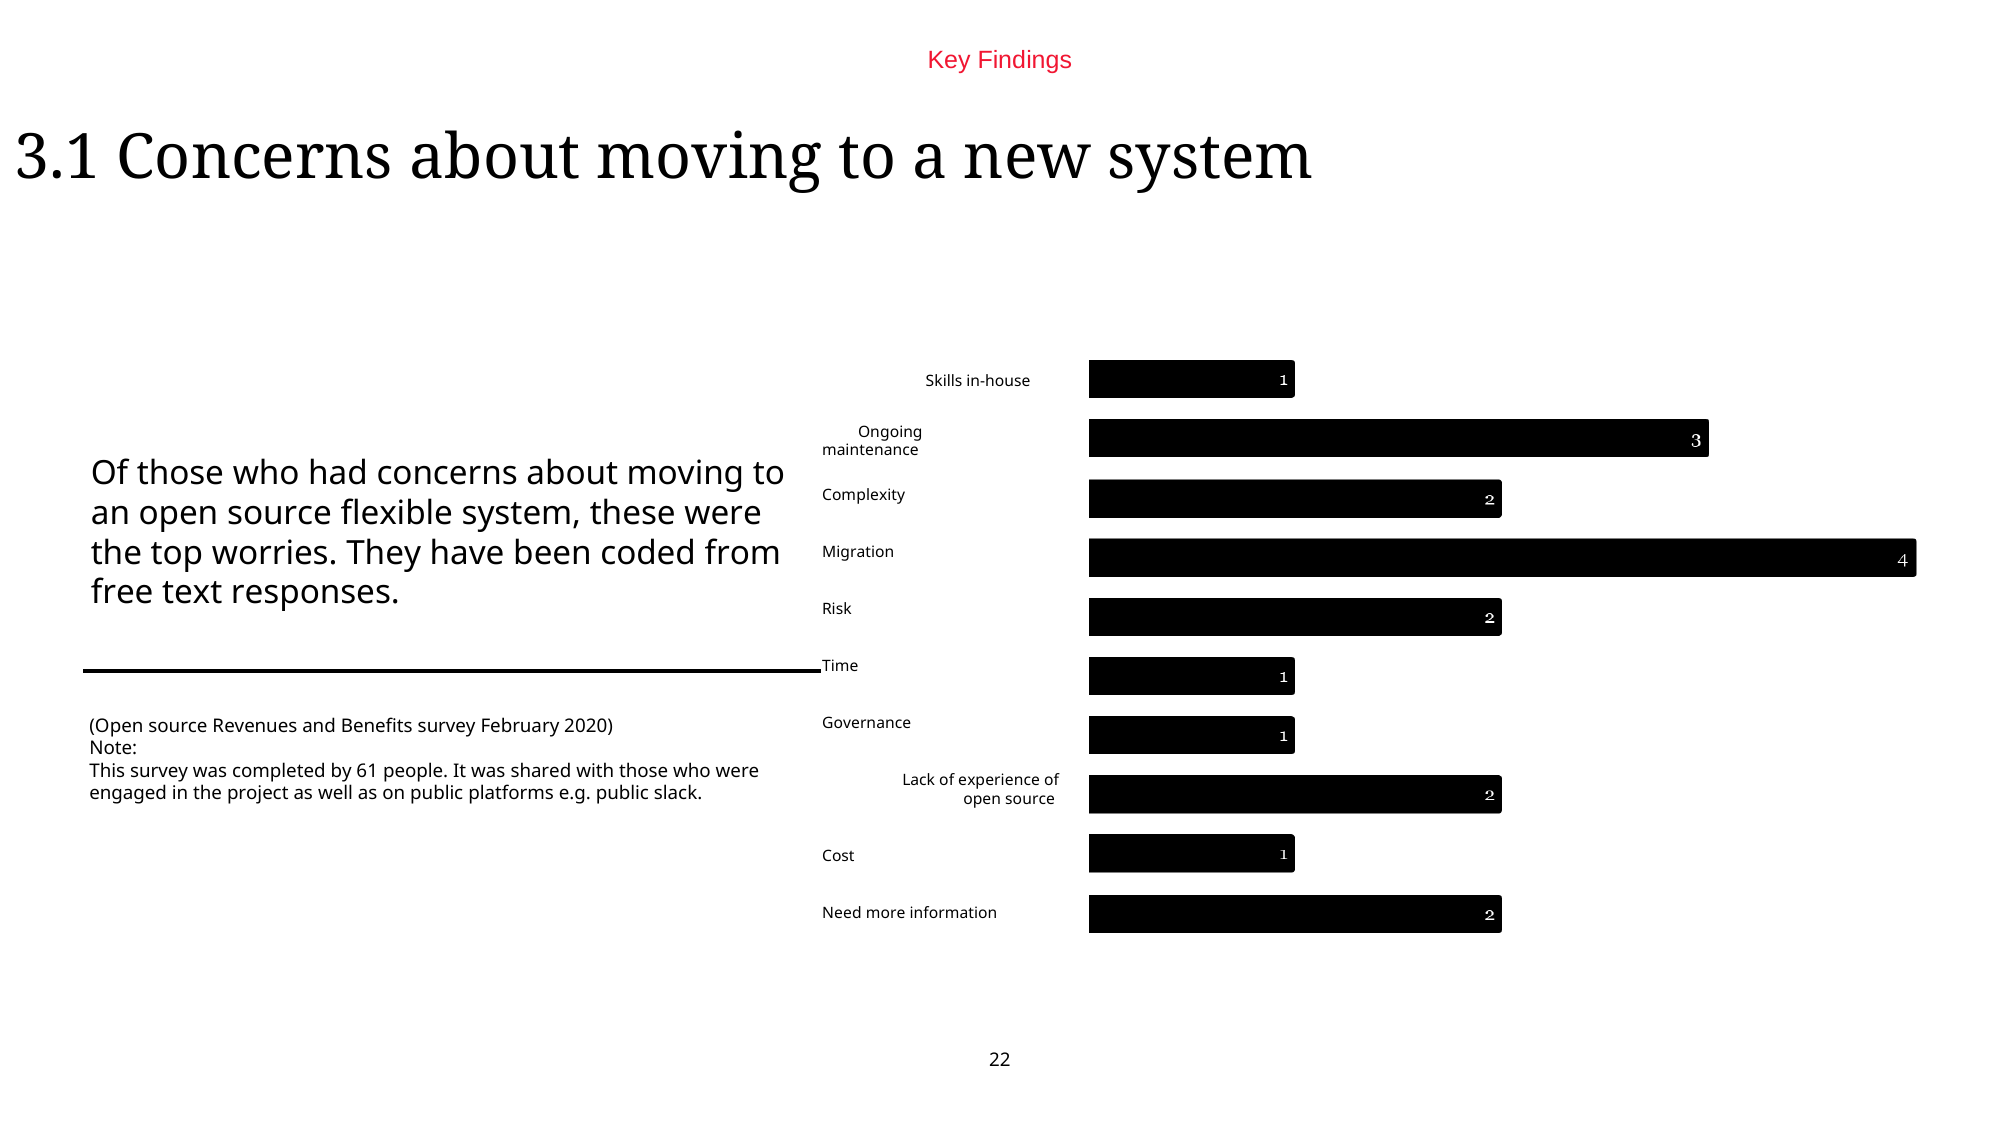

Key Findings
3.1 Concerns about moving to a new system
Of those who had concerns about moving to an open source flexible system, these were the top worries. They have been coded from free text responses.
Skills in-house
Ongoing
maintenance
Complexity
Migration
Risk
Time
(Open source Revenues and Benefits survey February 2020)
Note:
This survey was completed by 61 people. It was shared with those who were engaged in the project as well as on public platforms e.g. public slack.
Governance
Lack of experience of open source
Cost
Need more information